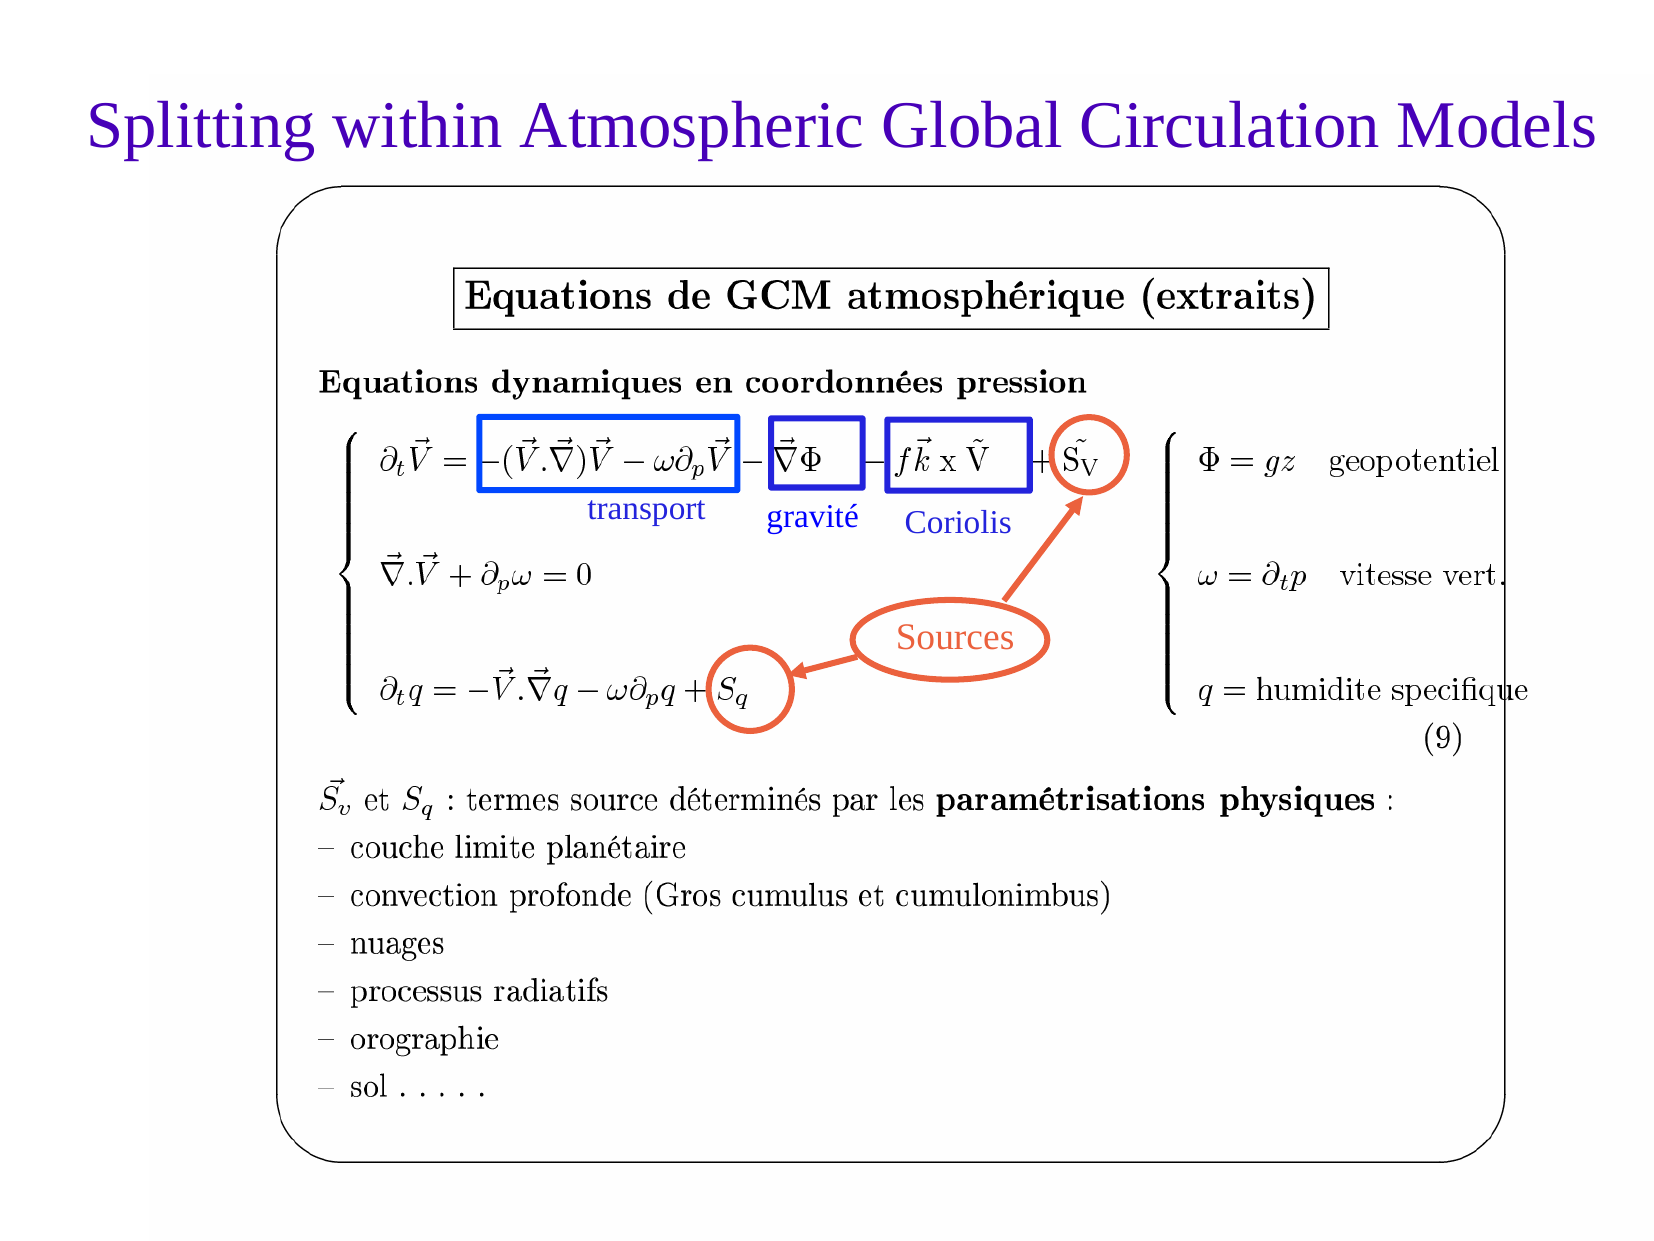

Splitting within Atmospheric Global Circulation Models
transport
gravité
Coriolis
Sources